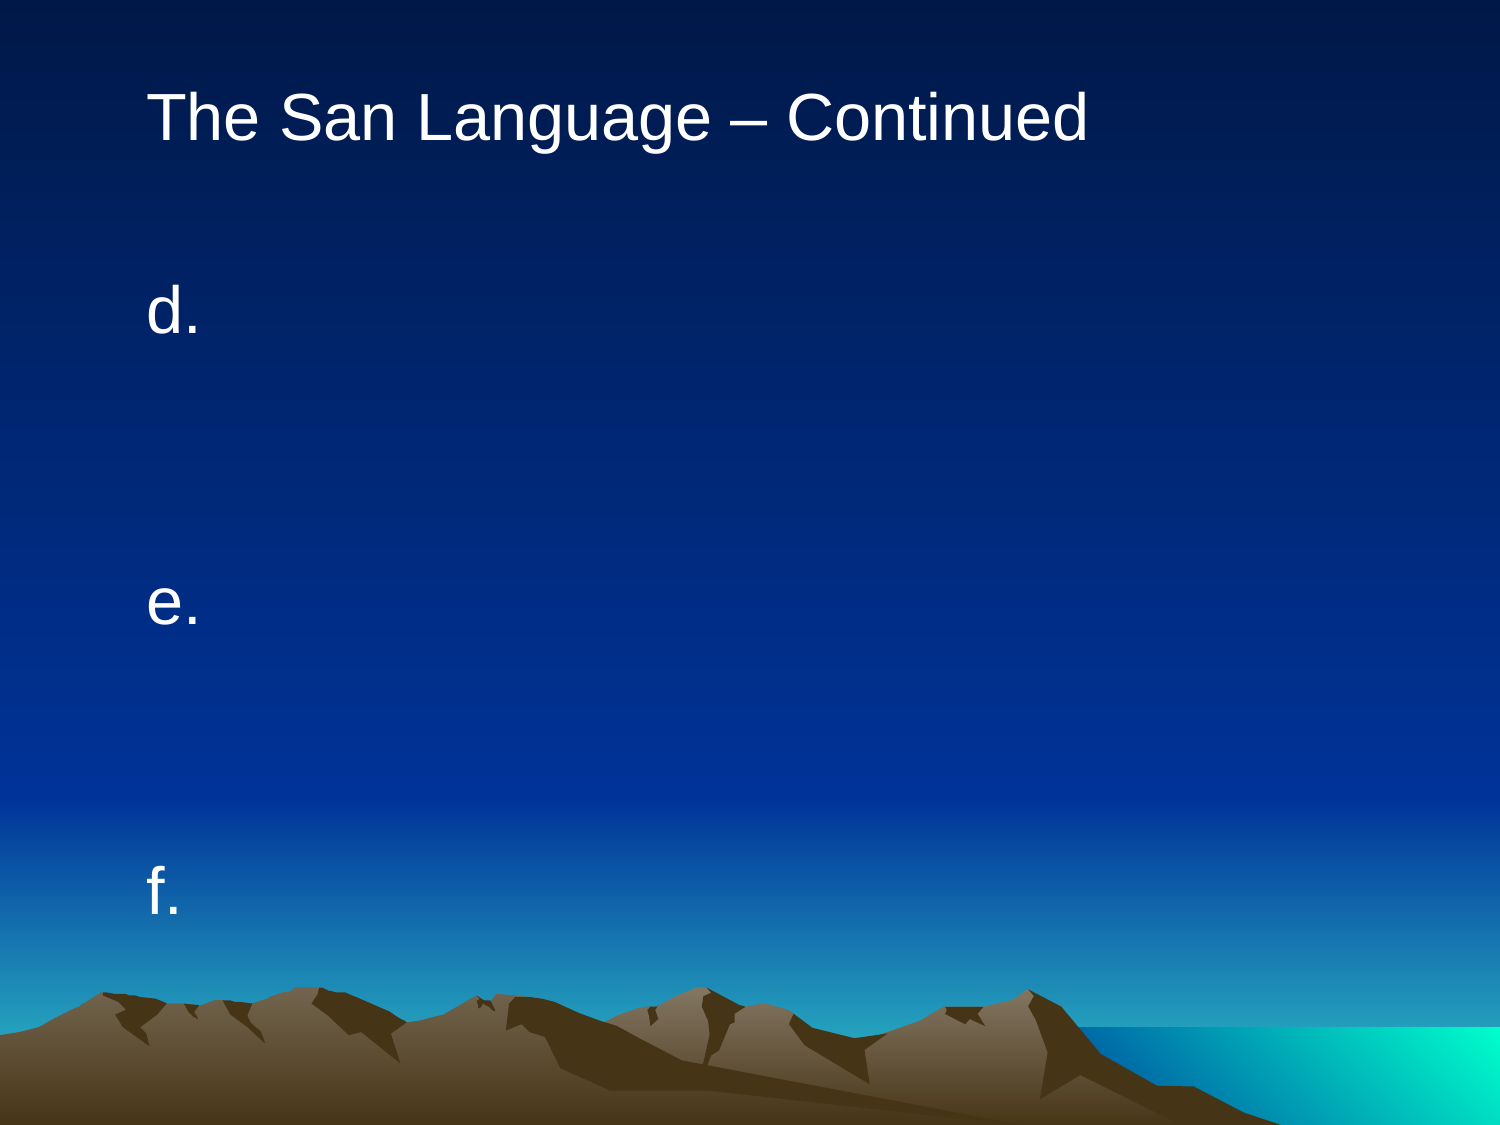

# The San Language – Continued
d.
e.
f.